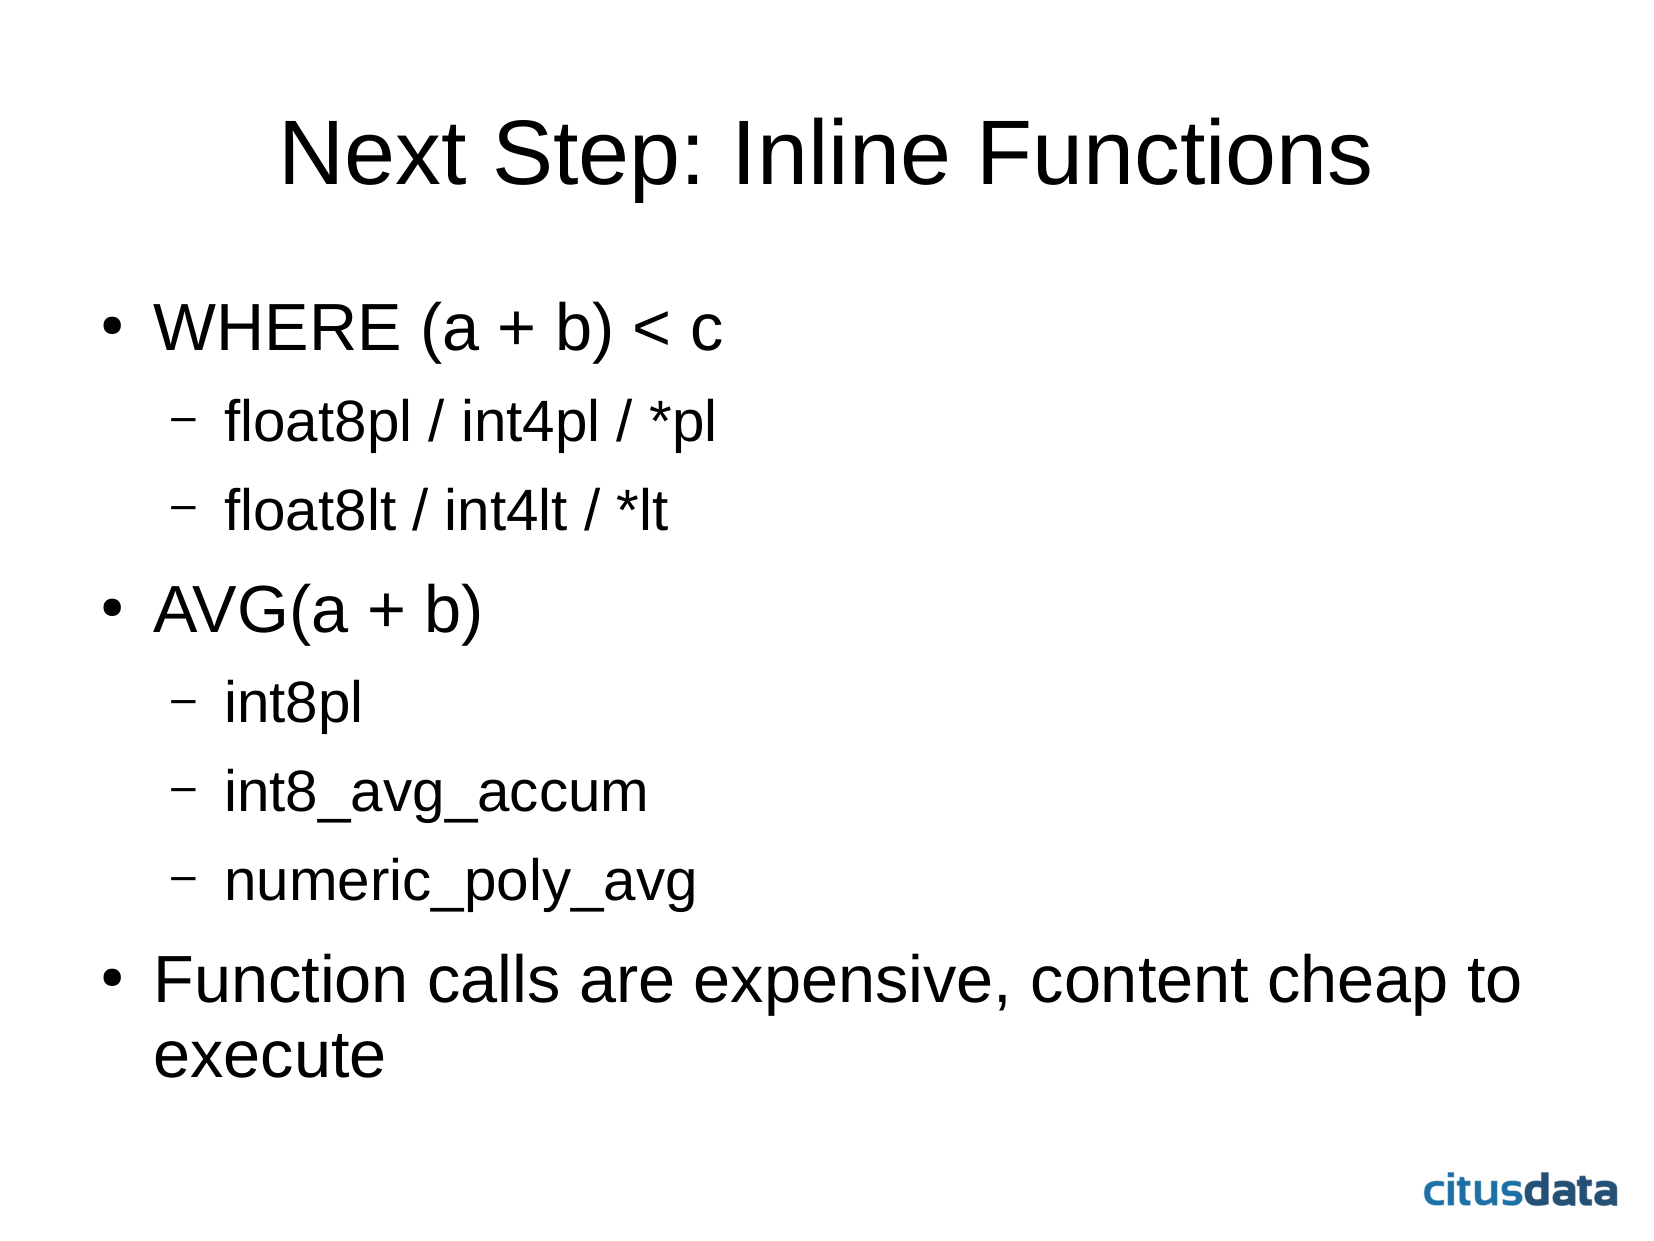

# Next Step: Inline Functions
WHERE (a + b) < c
float8pl / int4pl / *pl
float8lt / int4lt / *lt
AVG(a + b)
int8pl
int8_avg_accum
numeric_poly_avg
Function calls are expensive, content cheap to execute